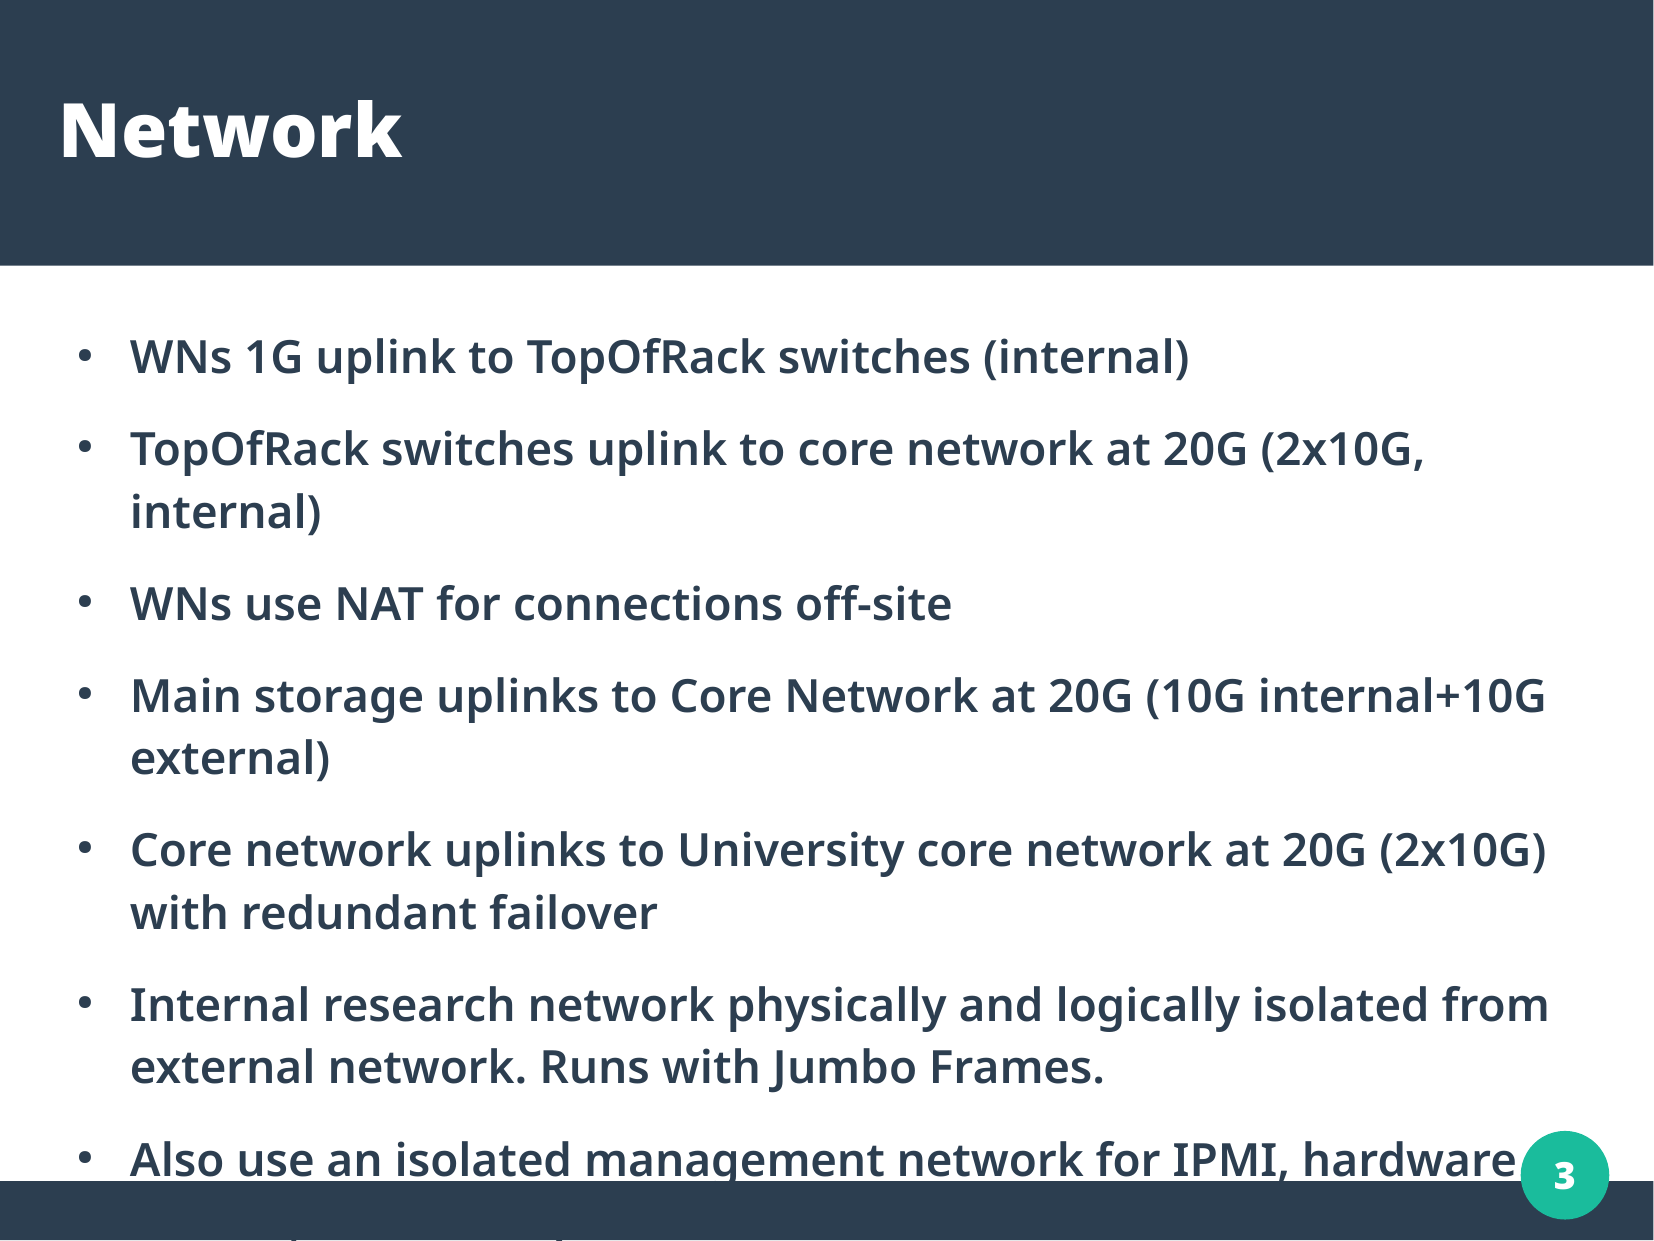

# Network
WNs 1G uplink to TopOfRack switches (internal)
TopOfRack switches uplink to core network at 20G (2x10G, internal)
WNs use NAT for connections off-site
Main storage uplinks to Core Network at 20G (10G internal+10G external)
Core network uplinks to University core network at 20G (2x10G) with redundant failover
Internal research network physically and logically isolated from external network. Runs with Jumbo Frames.
Also use an isolated management network for IPMI, hardware control, monitoring.
IPv6 enabled on perfsonar test systems so far.
3